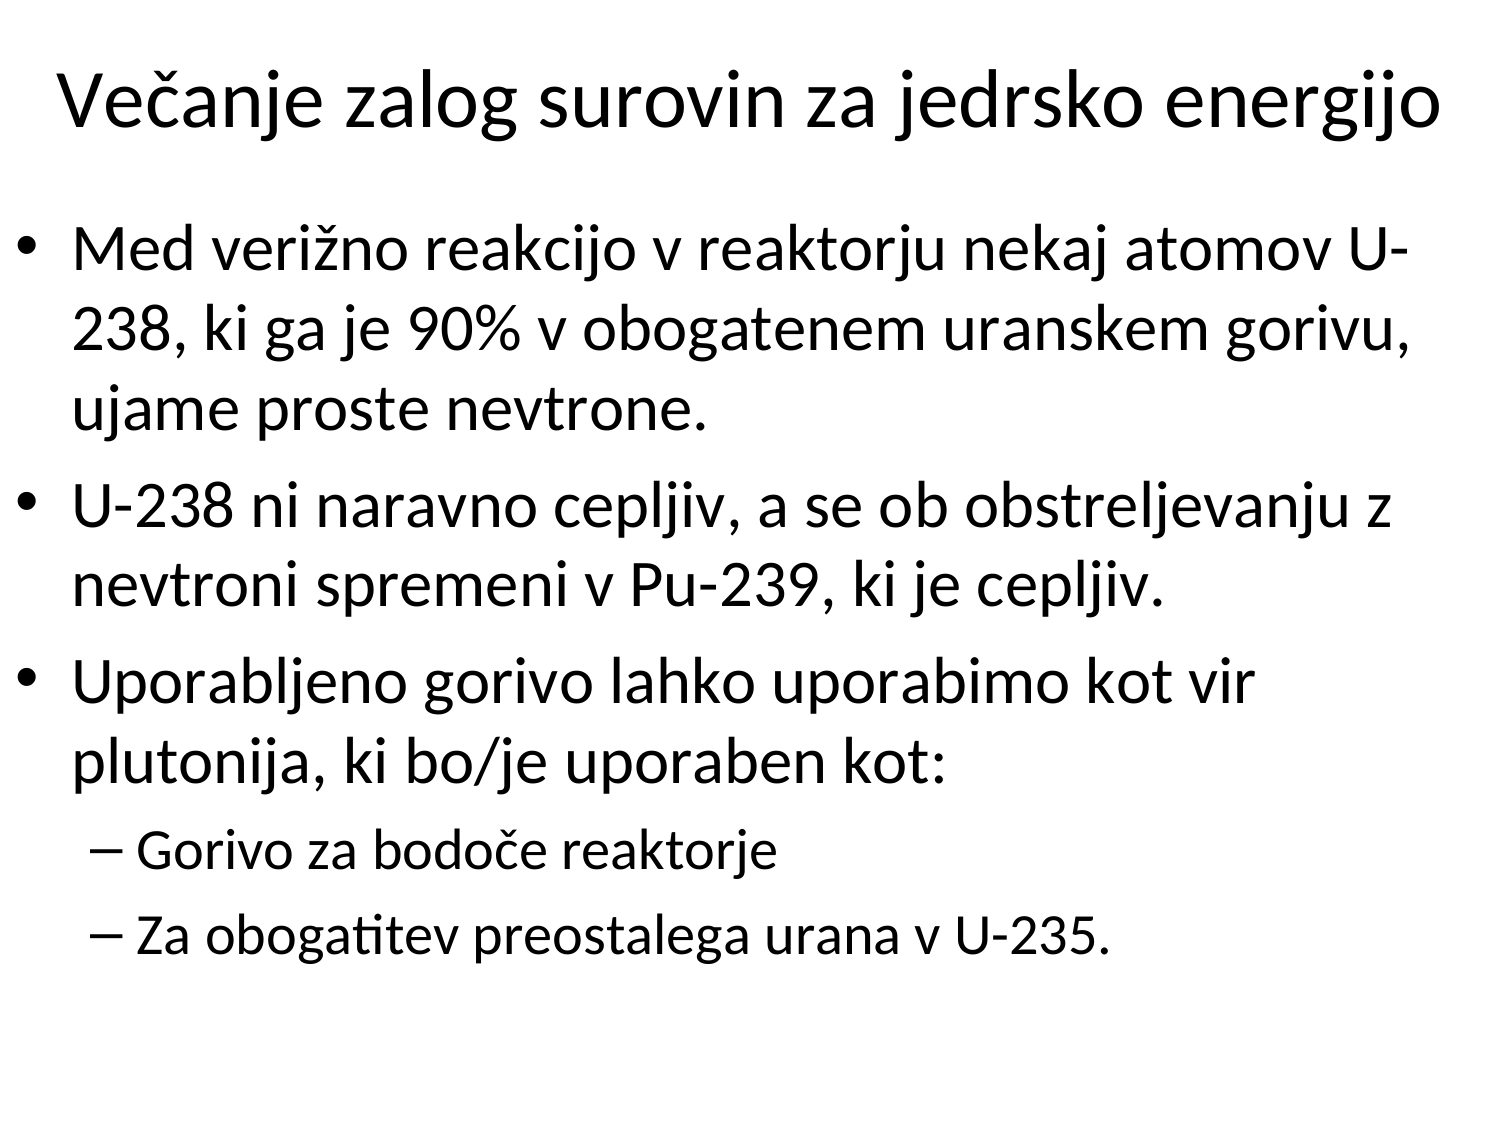

Večanje zalog surovin za jedrsko energijo
Med verižno reakcijo v reaktorju nekaj atomov U-238, ki ga je 90% v obogatenem uranskem gorivu, ujame proste nevtrone.
U-238 ni naravno cepljiv, a se ob obstreljevanju z nevtroni spremeni v Pu-239, ki je cepljiv.
Uporabljeno gorivo lahko uporabimo kot vir plutonija, ki bo/je uporaben kot:
Gorivo za bodoče reaktorje
Za obogatitev preostalega urana v U-235.